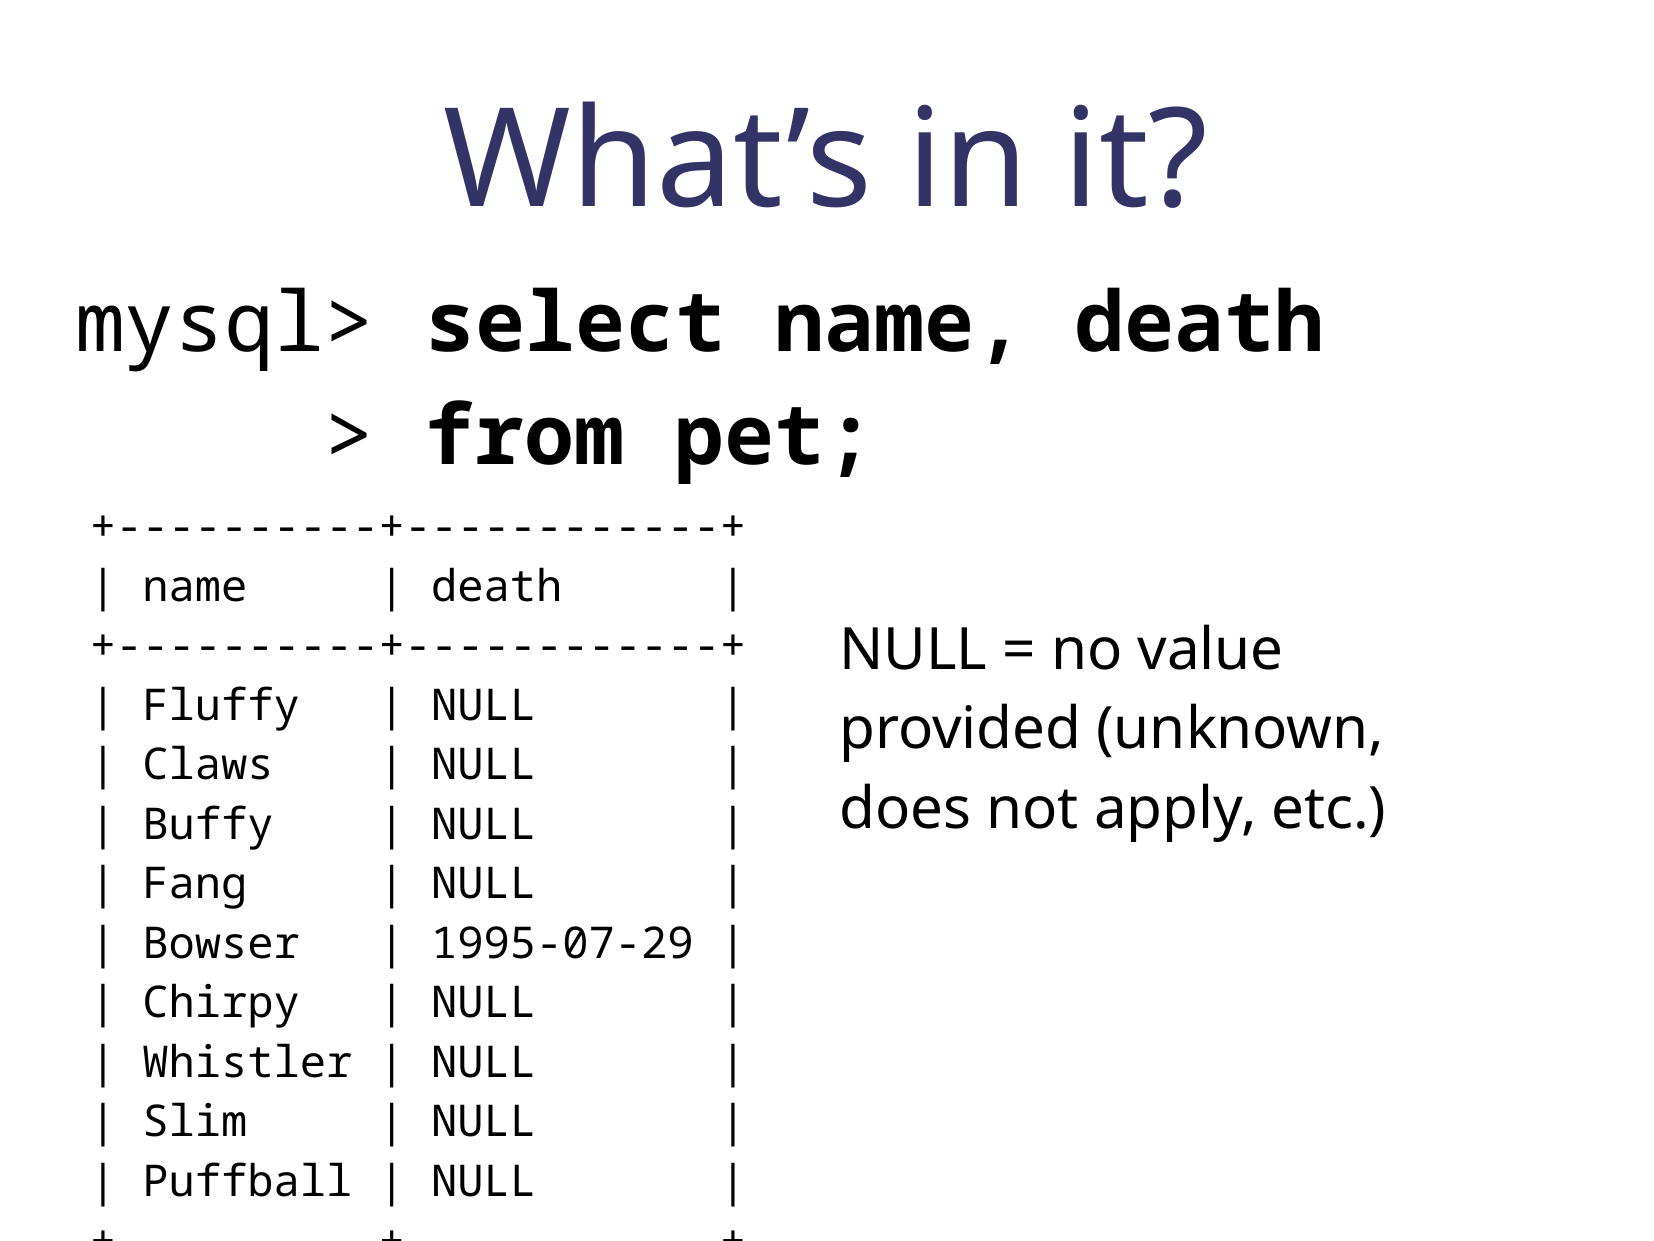

# What’s in it?
mysql> select name, death
 > from pet;
+----------+------------+
| name | death |
+----------+------------+
| Fluffy | NULL |
| Claws | NULL |
| Buffy | NULL |
| Fang | NULL |
| Bowser | 1995-07-29 |
| Chirpy | NULL |
| Whistler | NULL |
| Slim | NULL |
| Puffball | NULL |
+----------+------------+
9 rows in set (0.00 sec)
NULL = no value provided (unknown, does not apply, etc.)